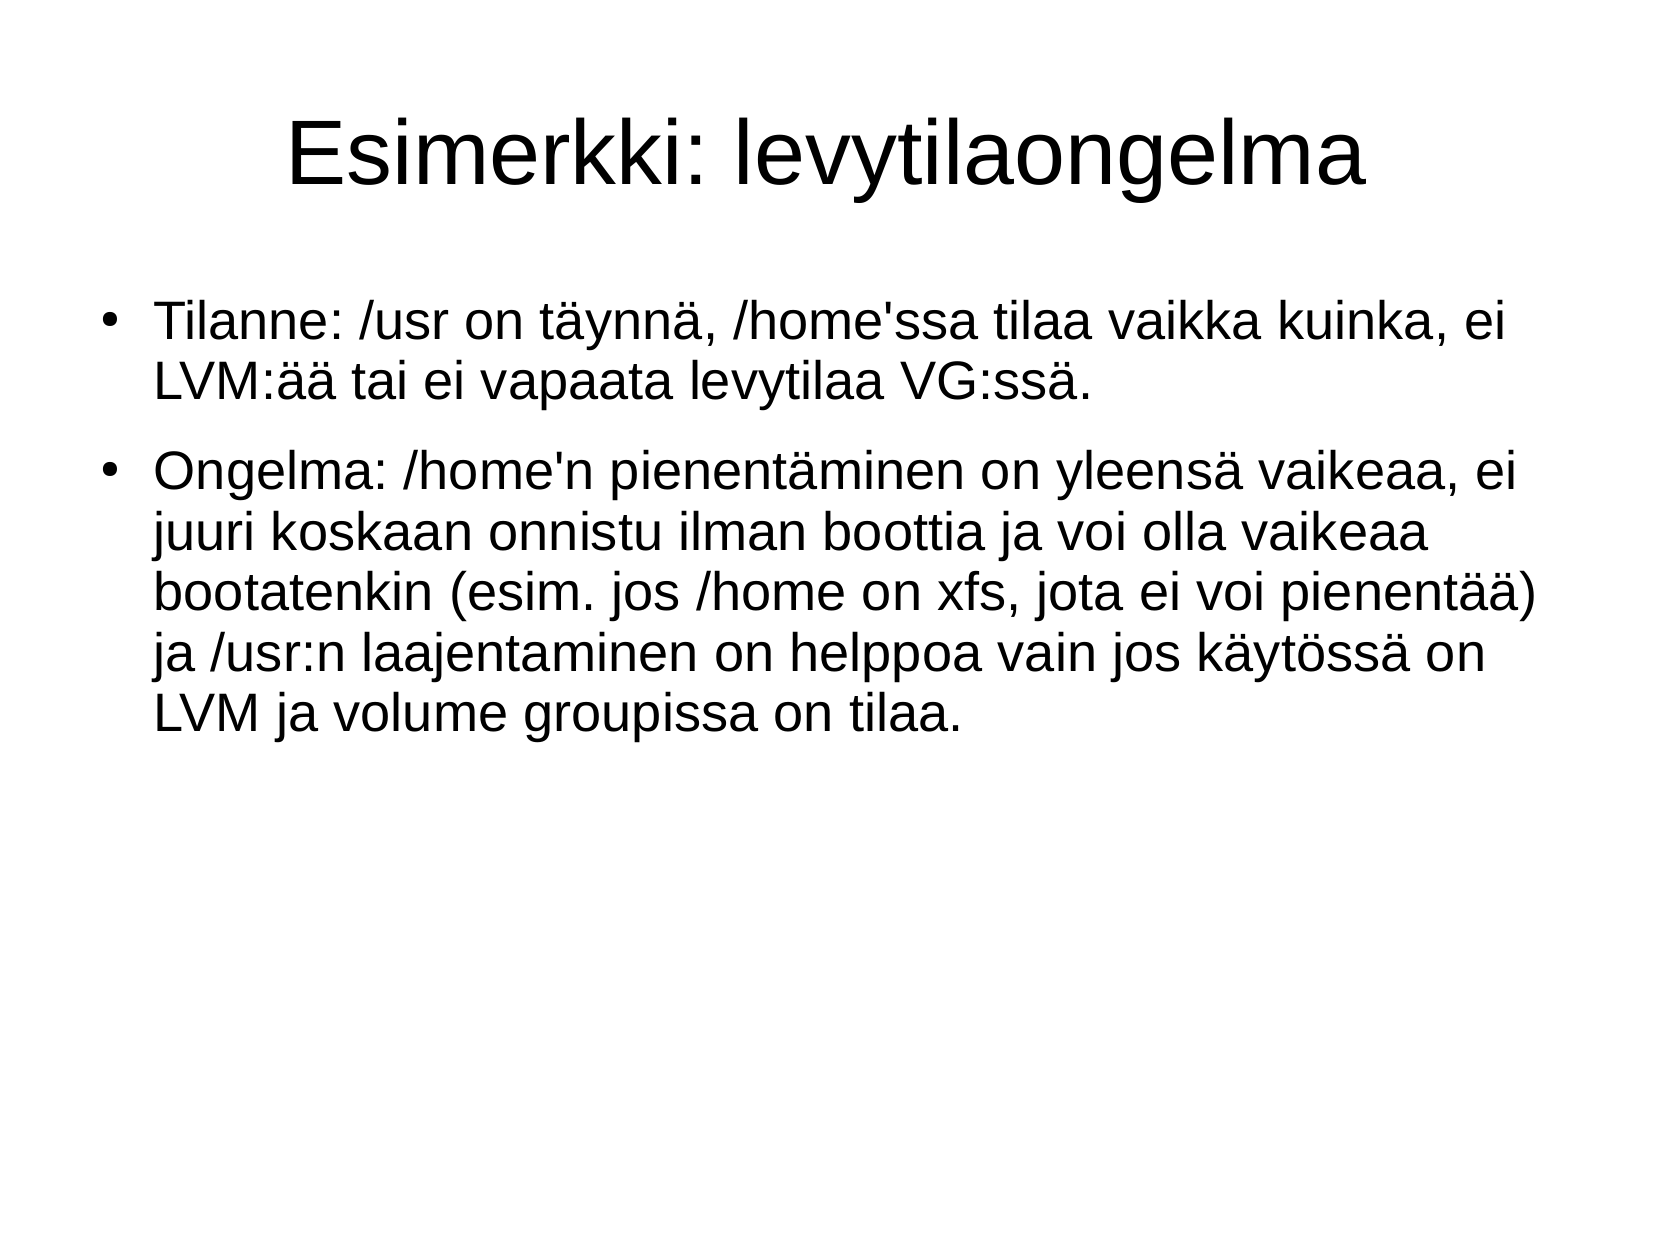

# Esimerkki: levytilaongelma
Tilanne: /usr on täynnä, /home'ssa tilaa vaikka kuinka, ei LVM:ää tai ei vapaata levytilaa VG:ssä.
Ongelma: /home'n pienentäminen on yleensä vaikeaa, ei juuri koskaan onnistu ilman boottia ja voi olla vaikeaa bootatenkin (esim. jos /home on xfs, jota ei voi pienentää) ja /usr:n laajentaminen on helppoa vain jos käytössä on LVM ja volume groupissa on tilaa.